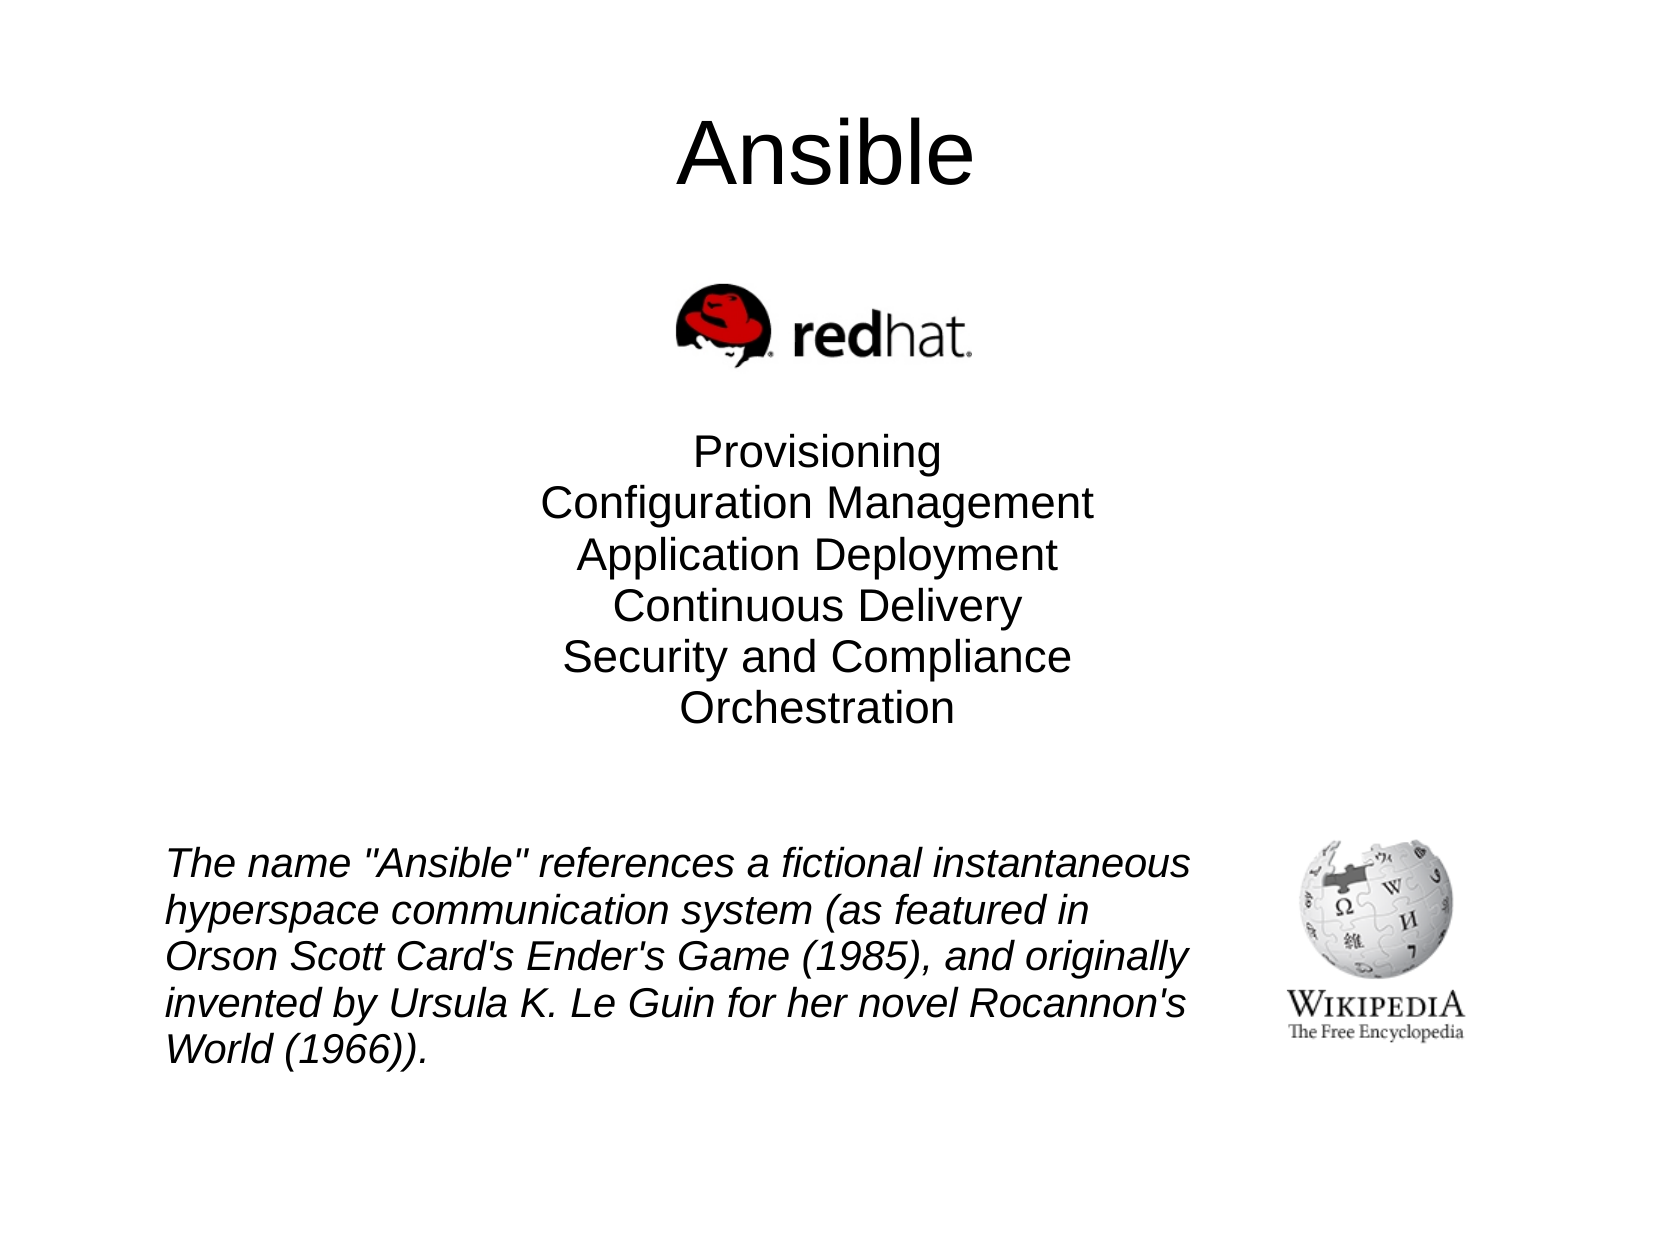

# Ansible
Provisioning
Configuration Management
Application Deployment
Continuous Delivery
Security and Compliance
Orchestration
The name "Ansible" references a fictional instantaneous hyperspace communication system (as featured in Orson Scott Card's Ender's Game (1985), and originally invented by Ursula K. Le Guin for her novel Rocannon's World (1966)).